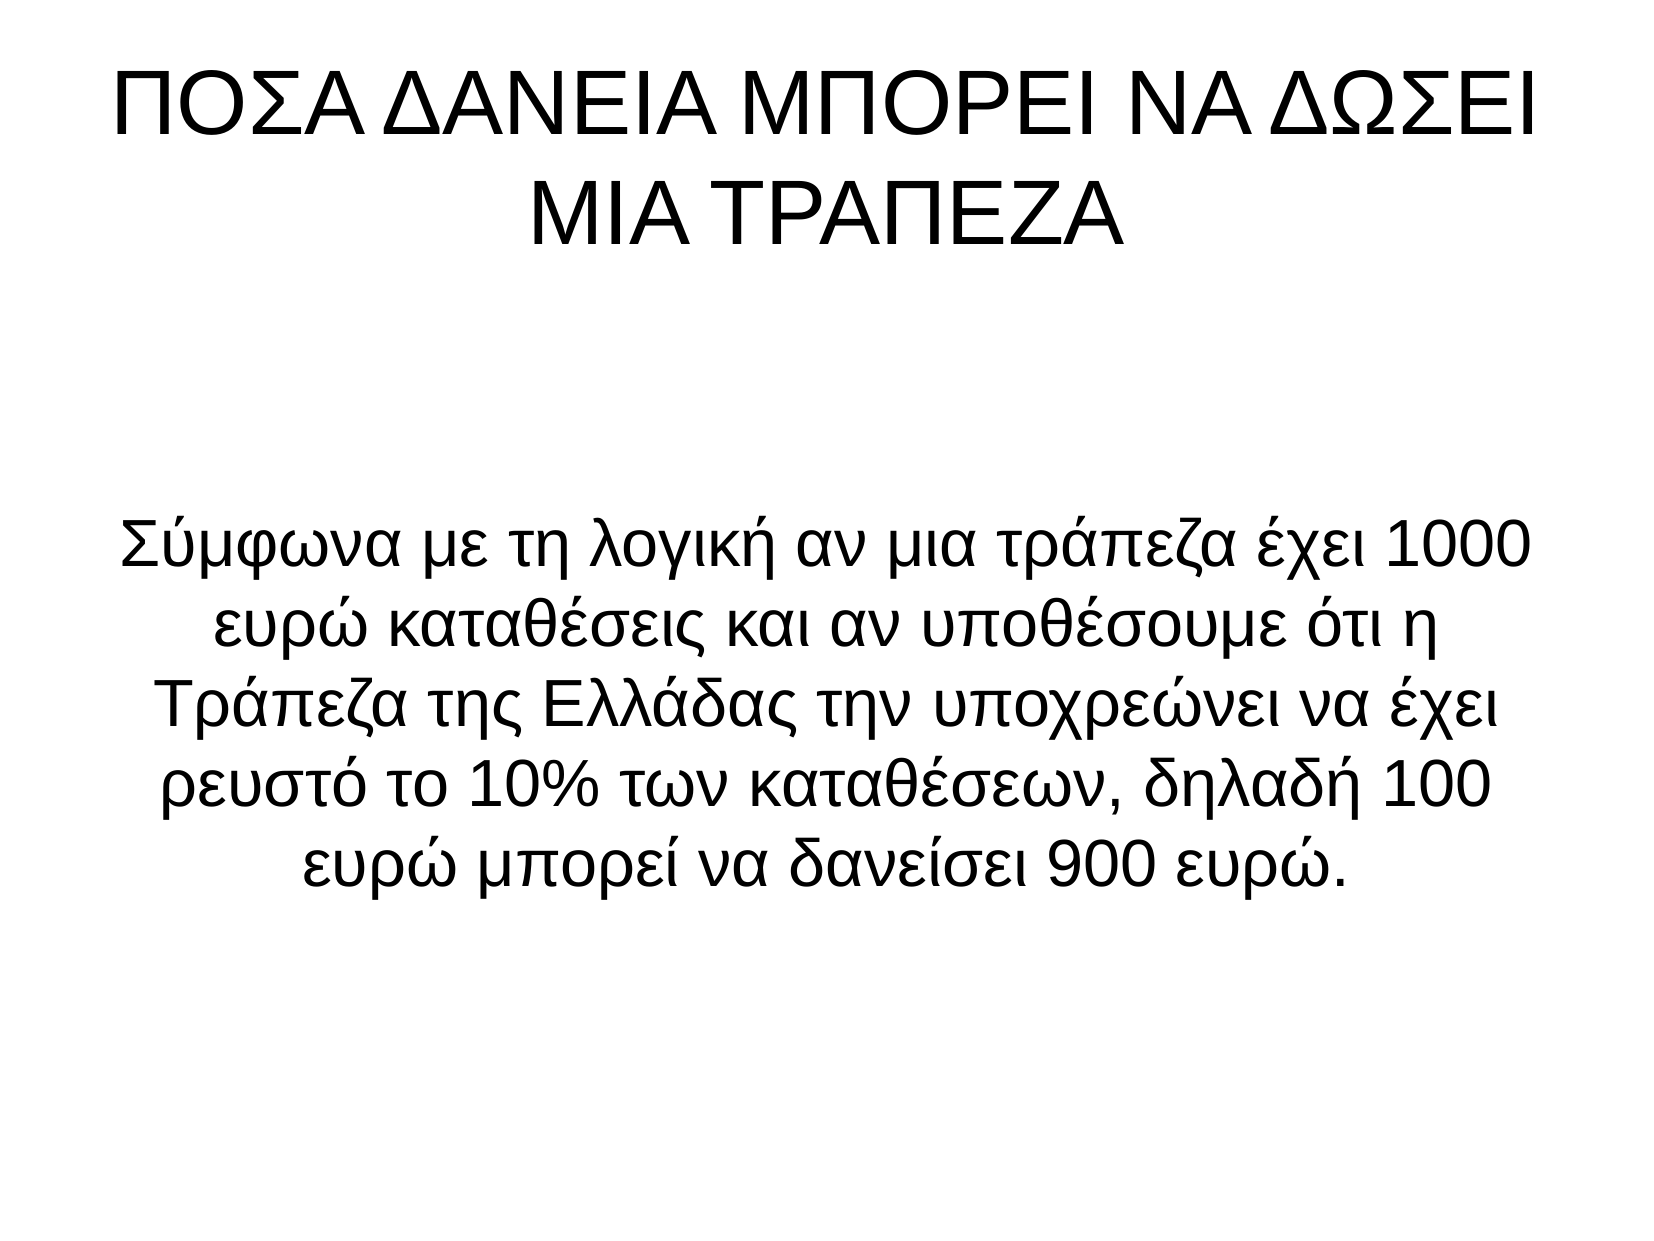

# ΠΟΣΑ ΔΑΝΕΙΑ ΜΠΟΡΕΙ ΝΑ ΔΩΣΕΙ ΜΙΑ ΤΡΑΠΕΖΑ
Σύμφωνα με τη λογική αν μια τράπεζα έχει 1000 ευρώ καταθέσεις και αν υποθέσουμε ότι η Τράπεζα της Ελλάδας την υποχρεώνει να έχει ρευστό το 10% των καταθέσεων, δηλαδή 100 ευρώ μπορεί να δανείσει 900 ευρώ.